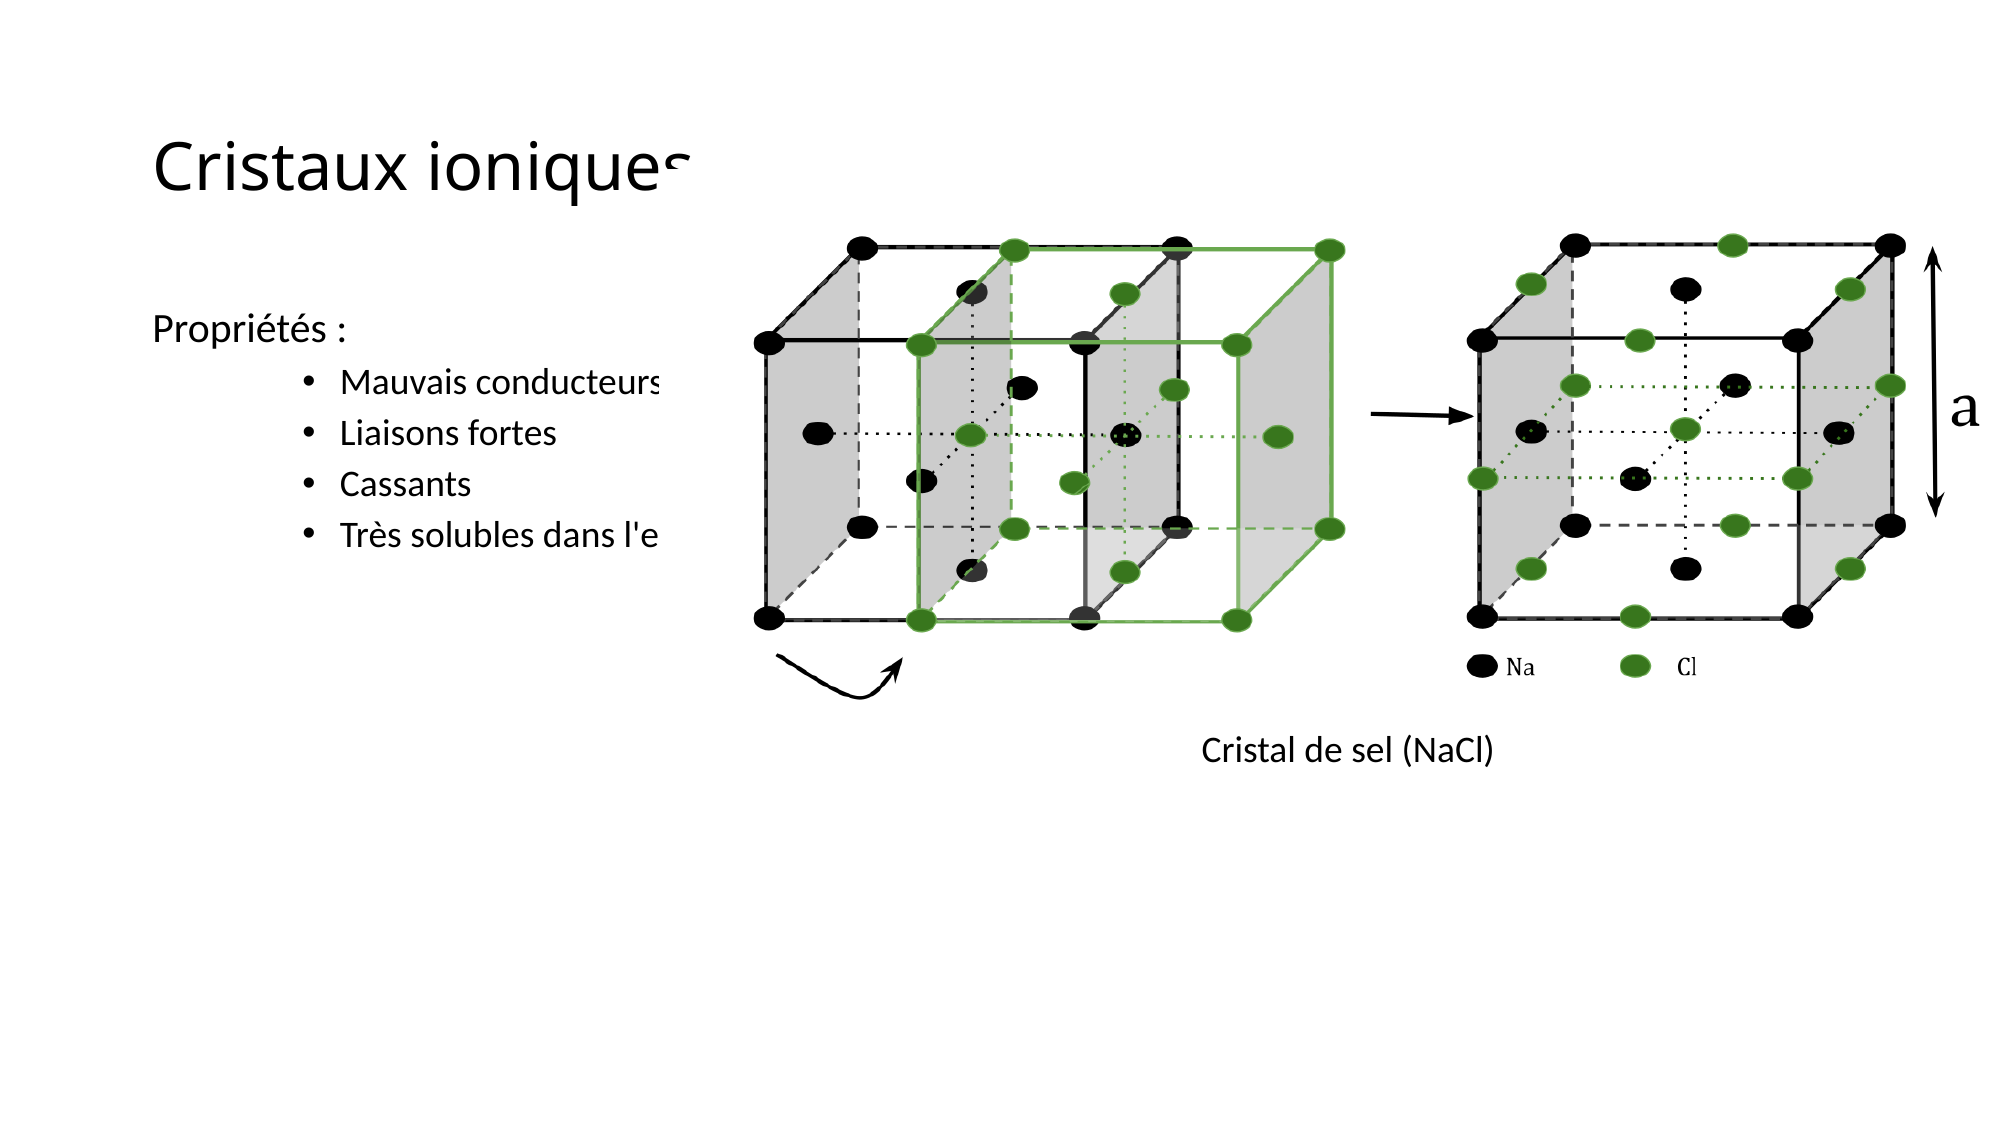

# Cristaux ioniques
Propriétés :
Mauvais conducteurs
Liaisons fortes
Cassants
Très solubles dans l'eau
Cristal de sel (NaCl)